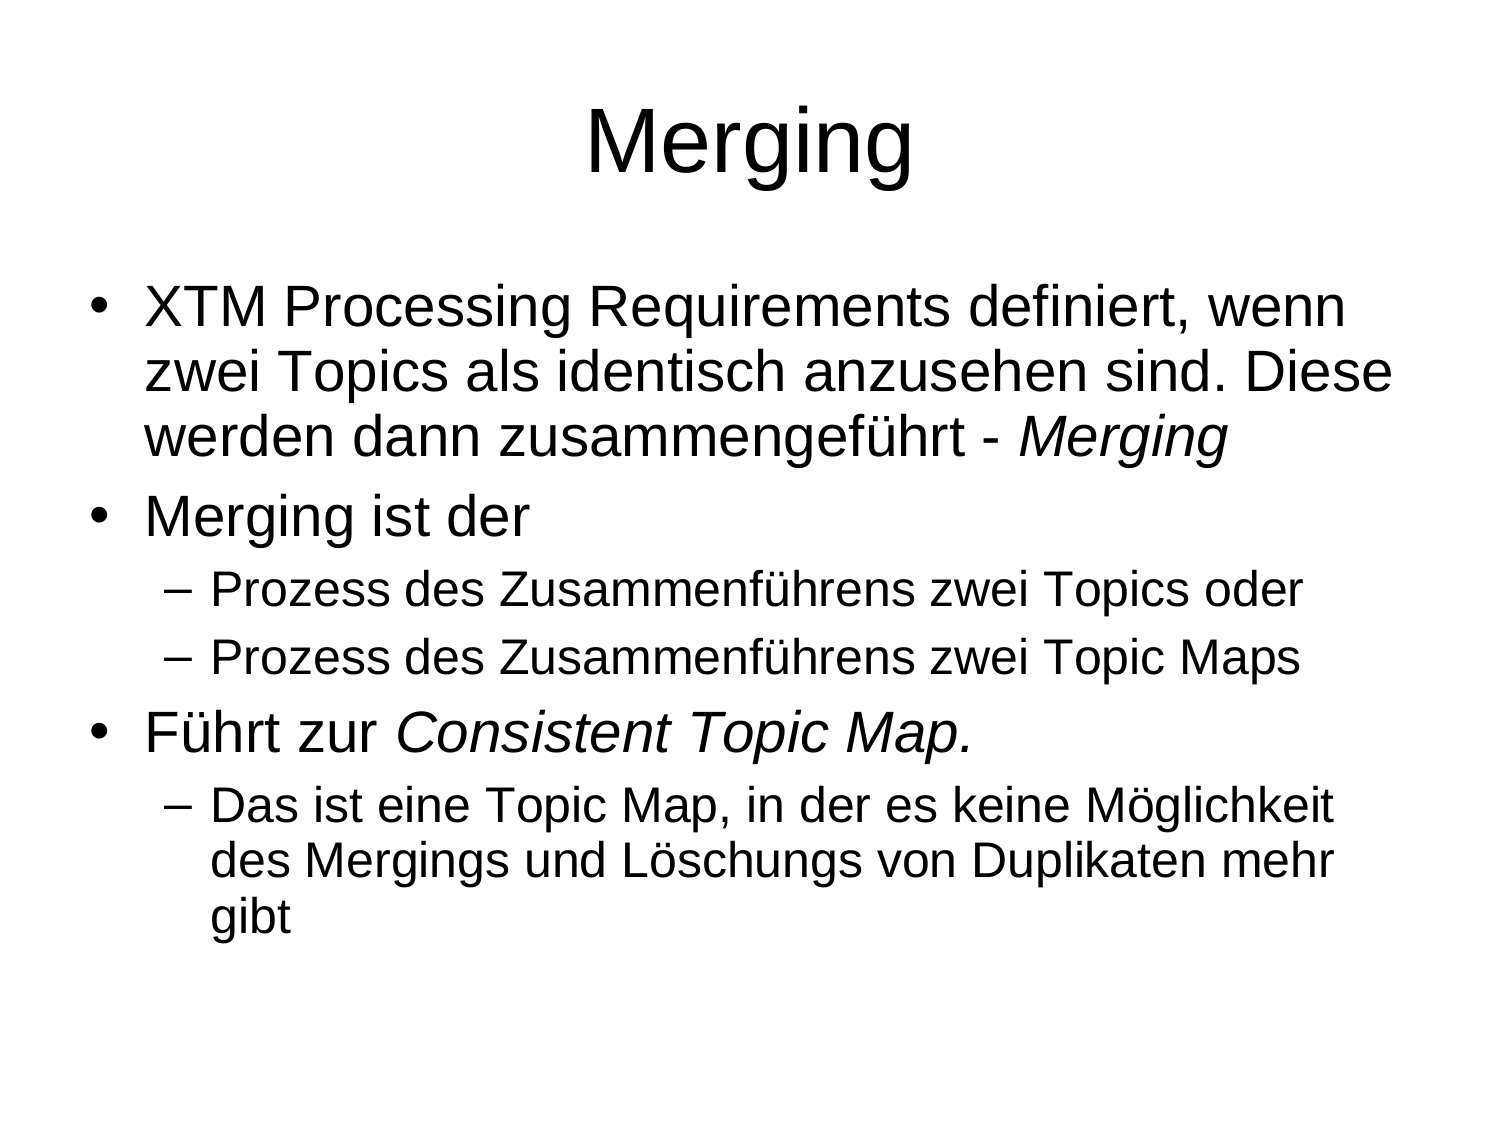

# Merging
XTM Processing Requirements definiert, wenn zwei Topics als identisch anzusehen sind. Diese werden dann zusammengeführt - Merging
Merging ist der
Prozess des Zusammenführens zwei Topics oder
Prozess des Zusammenführens zwei Topic Maps
Führt zur Consistent Topic Map.
Das ist eine Topic Map, in der es keine Möglichkeit des Mergings und Löschungs von Duplikaten mehr gibt